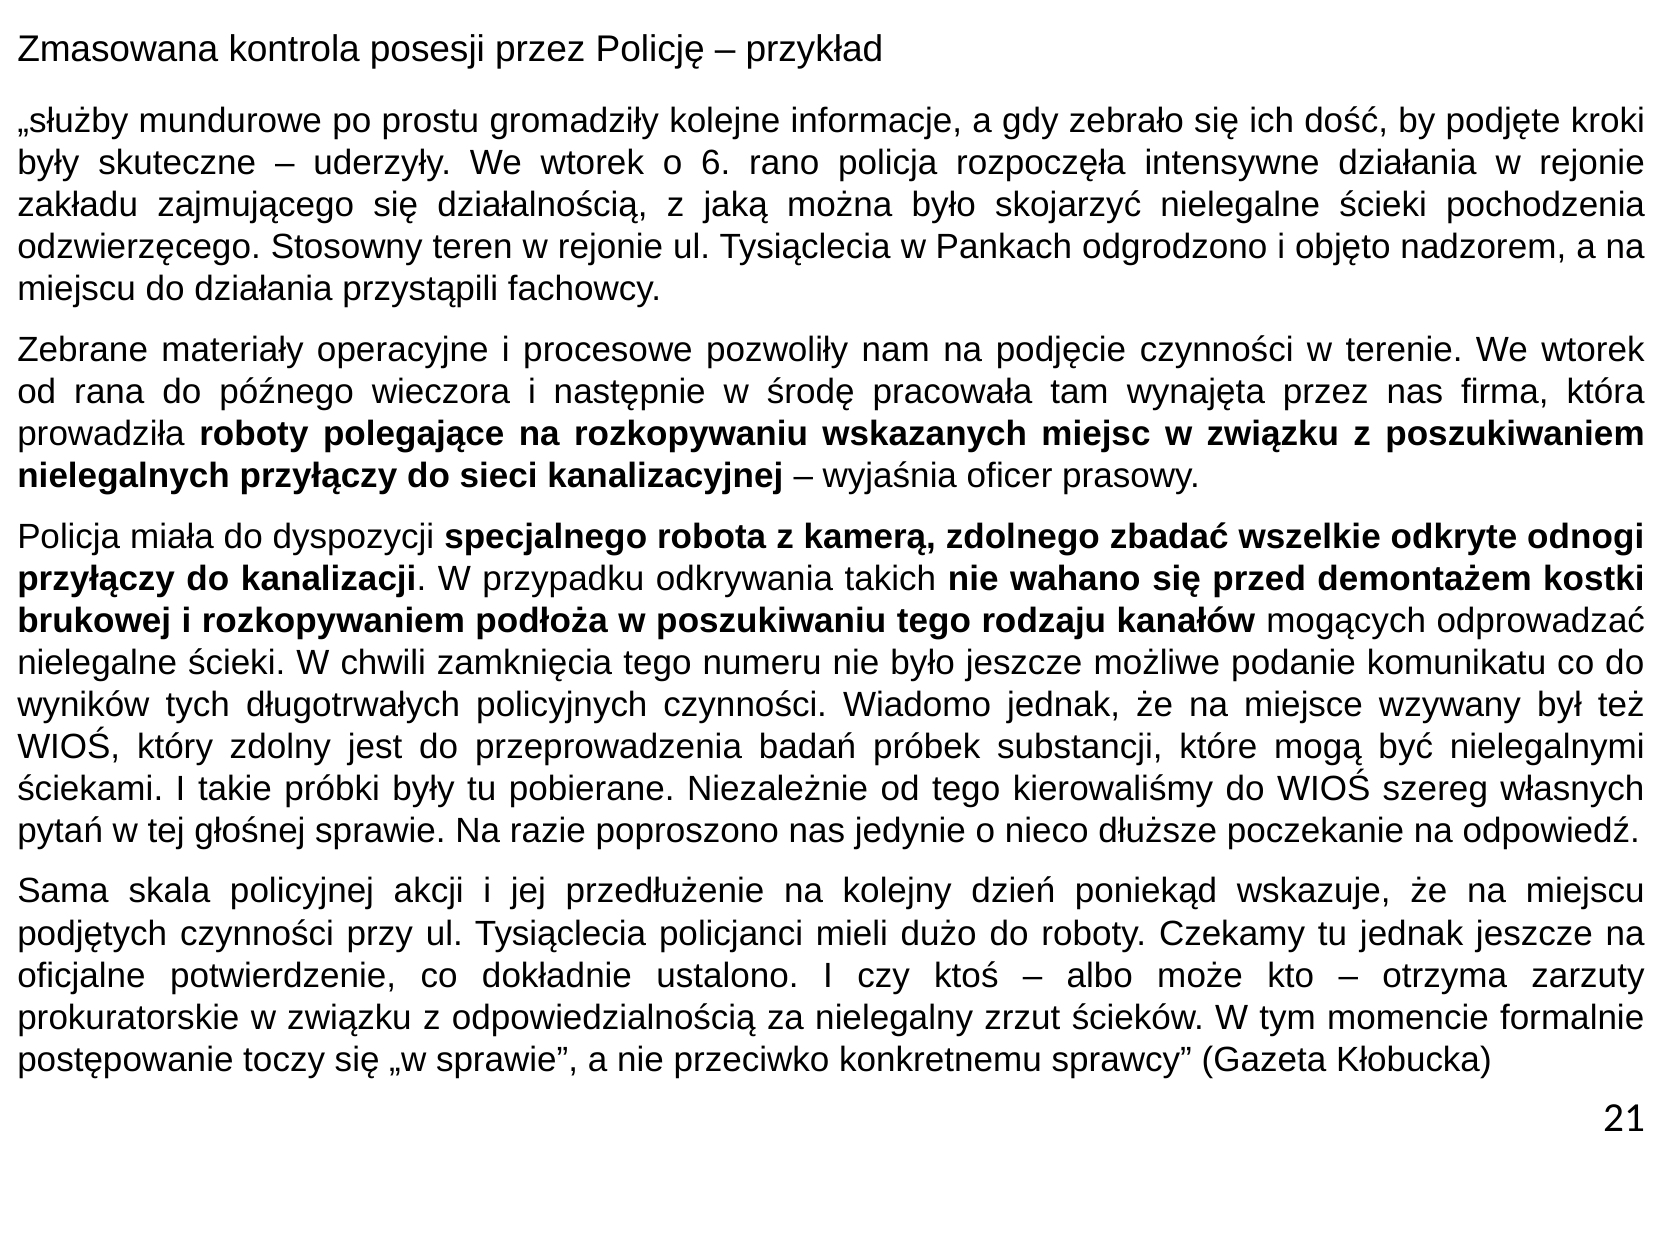

# Zmasowana kontrola posesji przez Policję – przykład
„służby mundurowe po prostu gromadziły kolejne informacje, a gdy zebrało się ich dość, by podjęte kroki były skuteczne – uderzyły. We wtorek o 6. rano policja rozpoczęła intensywne działania w rejonie zakładu zajmującego się działalnością, z jaką można było skojarzyć nielegalne ścieki pochodzenia odzwierzęcego. Stosowny teren w rejonie ul. Tysiąclecia w Pankach odgrodzono i objęto nadzorem, a na miejscu do działania przystąpili fachowcy.
Zebrane materiały operacyjne i procesowe pozwoliły nam na podjęcie czynności w terenie. We wtorek od rana do późnego wieczora i następnie w środę pracowała tam wynajęta przez nas firma, która prowadziła roboty polegające na rozkopywaniu wskazanych miejsc w związku z poszukiwaniem nielegalnych przyłączy do sieci kanalizacyjnej – wyjaśnia oficer prasowy.
Policja miała do dyspozycji specjalnego robota z kamerą, zdolnego zbadać wszelkie odkryte odnogi przyłączy do kanalizacji. W przypadku odkrywania takich nie wahano się przed demontażem kostki brukowej i rozkopywaniem podłoża w poszukiwaniu tego rodzaju kanałów mogących odprowadzać nielegalne ścieki. W chwili zamknięcia tego numeru nie było jeszcze możliwe podanie komunikatu co do wyników tych długotrwałych policyjnych czynności. Wiadomo jednak, że na miejsce wzywany był też WIOŚ, który zdolny jest do przeprowadzenia badań próbek substancji, które mogą być nielegalnymi ściekami. I takie próbki były tu pobierane. Niezależnie od tego kierowaliśmy do WIOŚ szereg własnych pytań w tej głośnej sprawie. Na razie poproszono nas jedynie o nieco dłuższe poczekanie na odpowiedź.
Sama skala policyjnej akcji i jej przedłużenie na kolejny dzień poniekąd wskazuje, że na miejscu podjętych czynności przy ul. Tysiąclecia policjanci mieli dużo do roboty. Czekamy tu jednak jeszcze na oficjalne potwierdzenie, co dokładnie ustalono. I czy ktoś – albo może kto – otrzyma zarzuty prokuratorskie w związku z odpowiedzialnością za nielegalny zrzut ścieków. W tym momencie formalnie postępowanie toczy się „w sprawie”, a nie przeciwko konkretnemu sprawcy” (Gazeta Kłobucka)
21